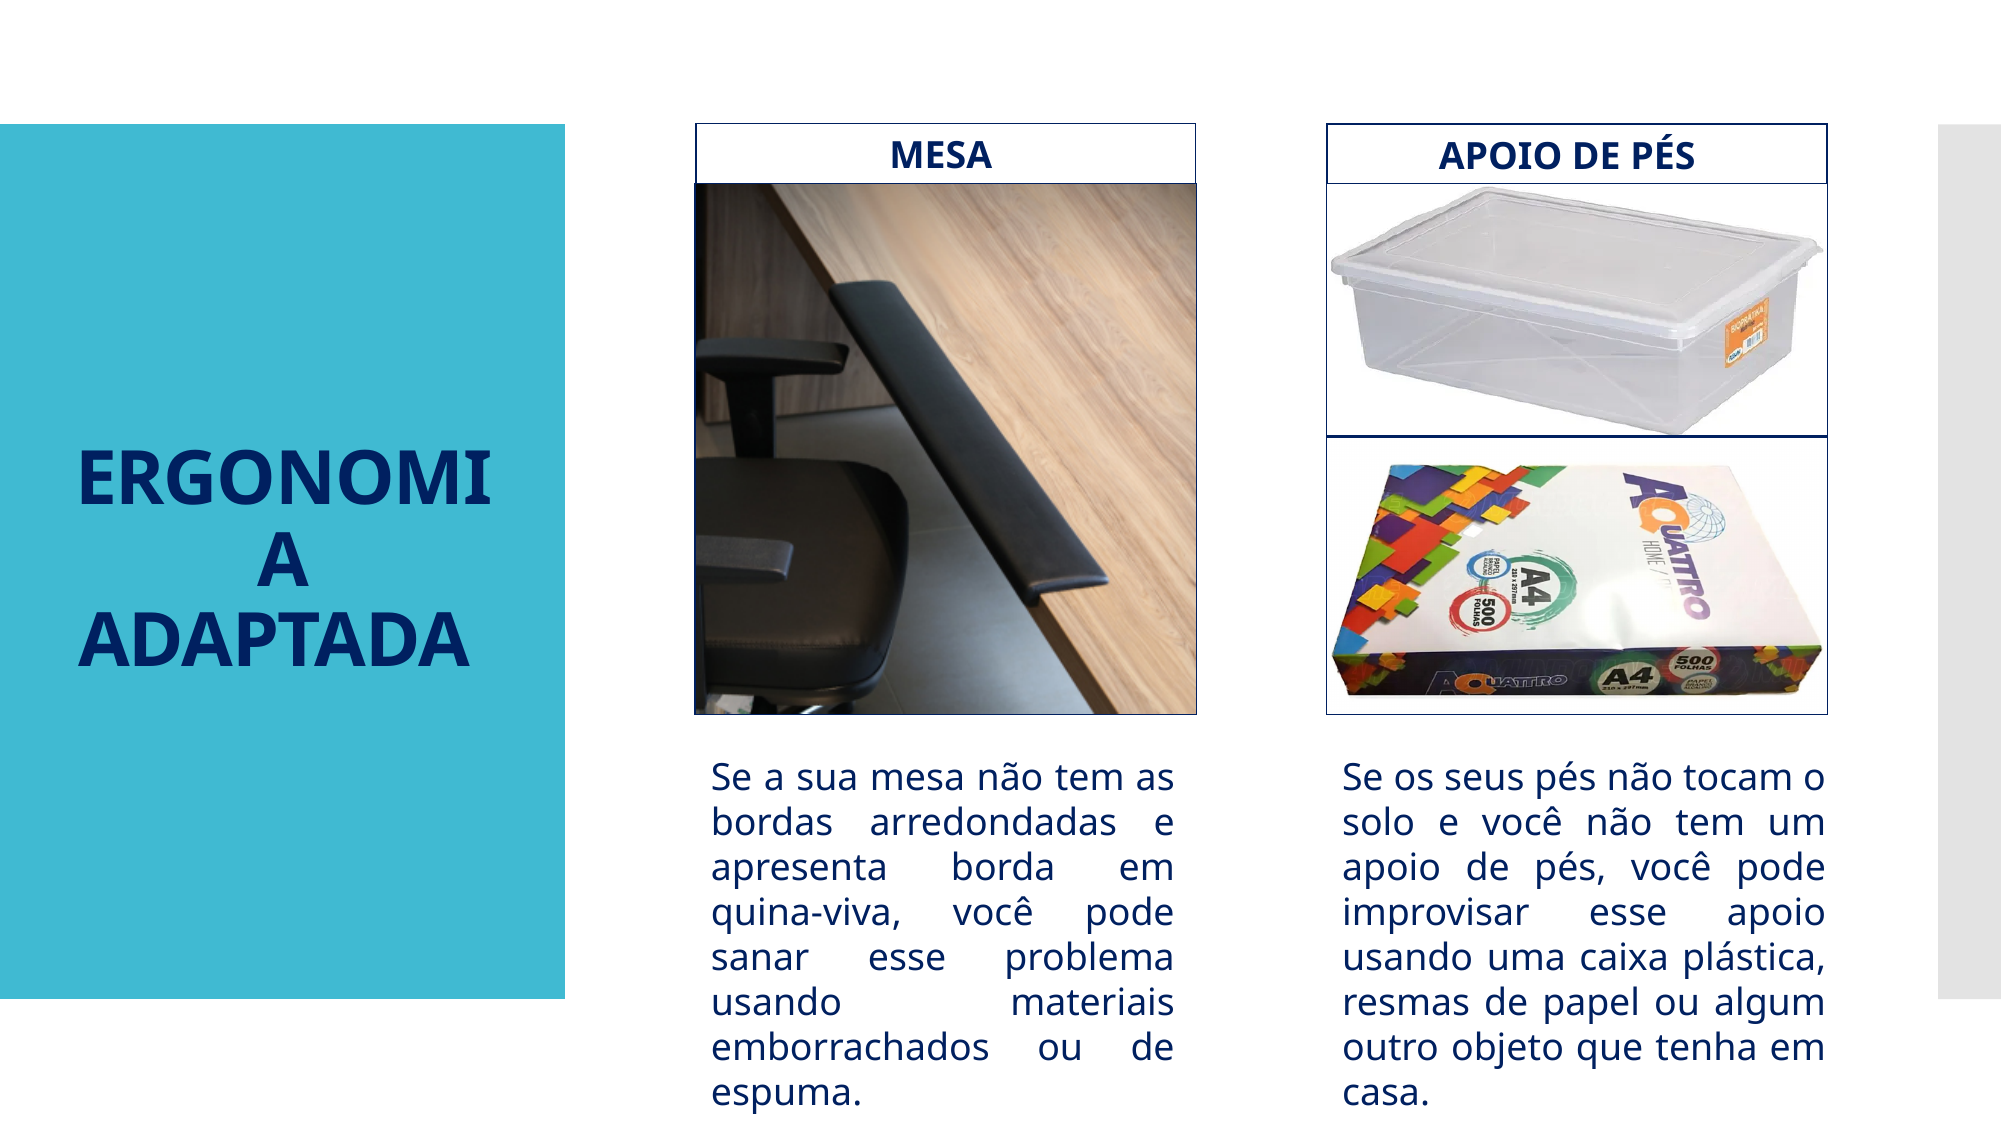

MESA
APOIO DE PÉS
# ERGONOMIA ADAPTADA
Se a sua mesa não tem as bordas arredondadas e apresenta borda em quina-viva, você pode sanar esse problema usando materiais emborrachados ou de espuma.
Se os seus pés não tocam o solo e você não tem um apoio de pés, você pode improvisar esse apoio usando uma caixa plástica, resmas de papel ou algum outro objeto que tenha em casa.